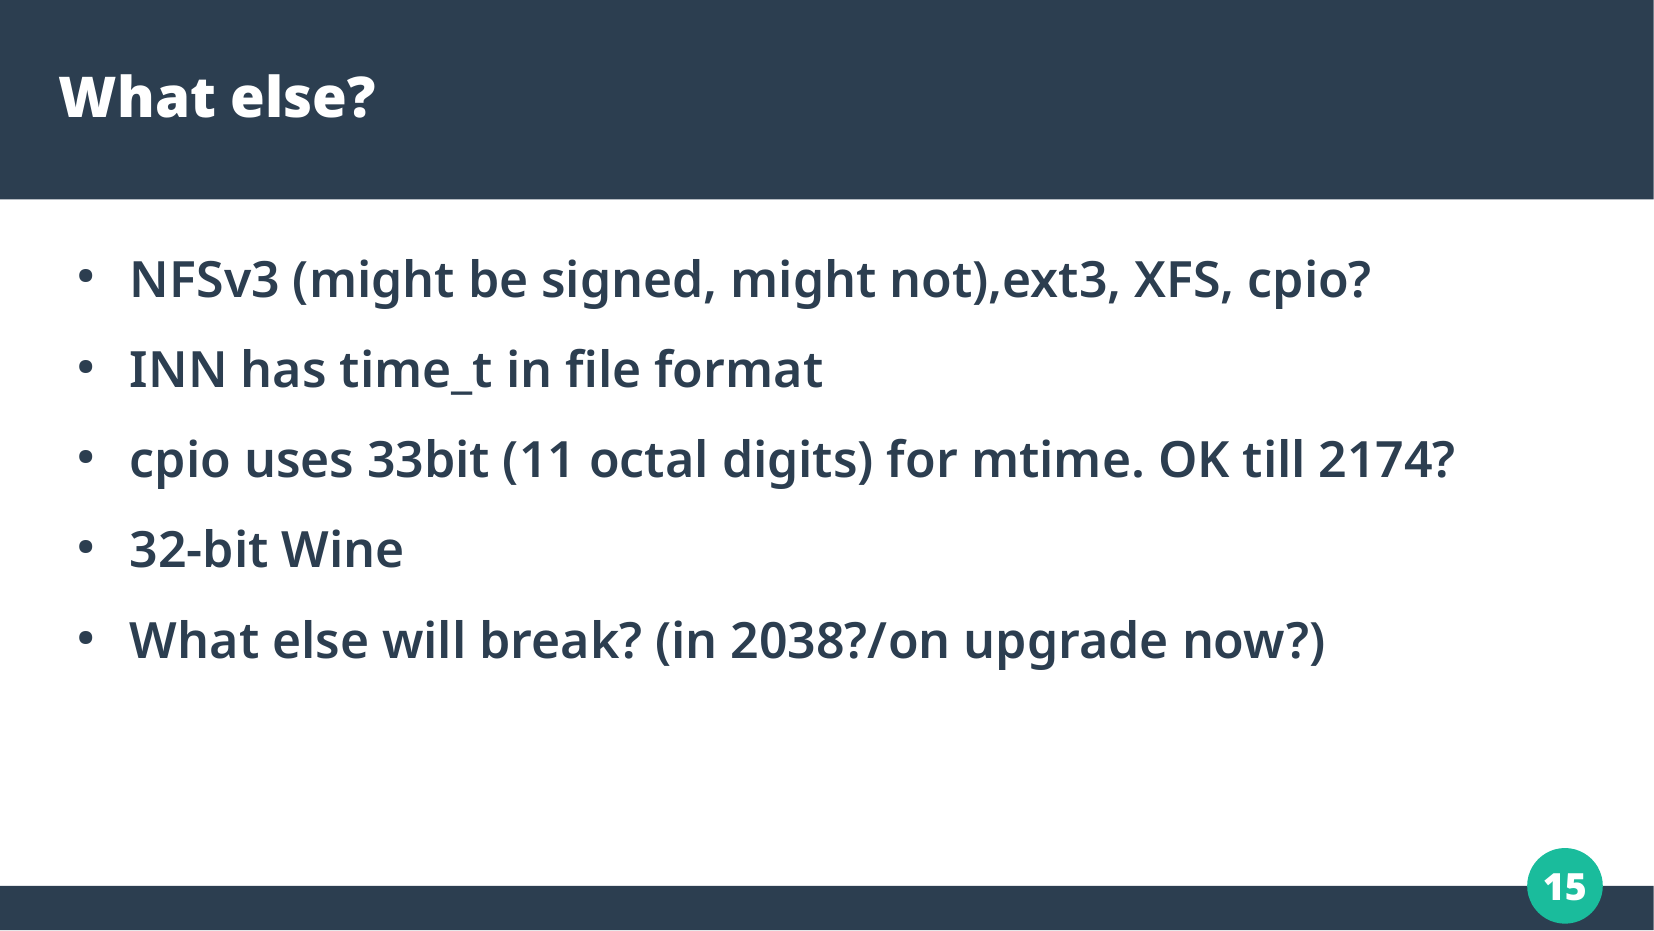

# What else?
NFSv3 (might be signed, might not),ext3, XFS, cpio?
INN has time_t in file format
cpio uses 33bit (11 octal digits) for mtime. OK till 2174?
32-bit Wine
What else will break? (in 2038?/on upgrade now?)